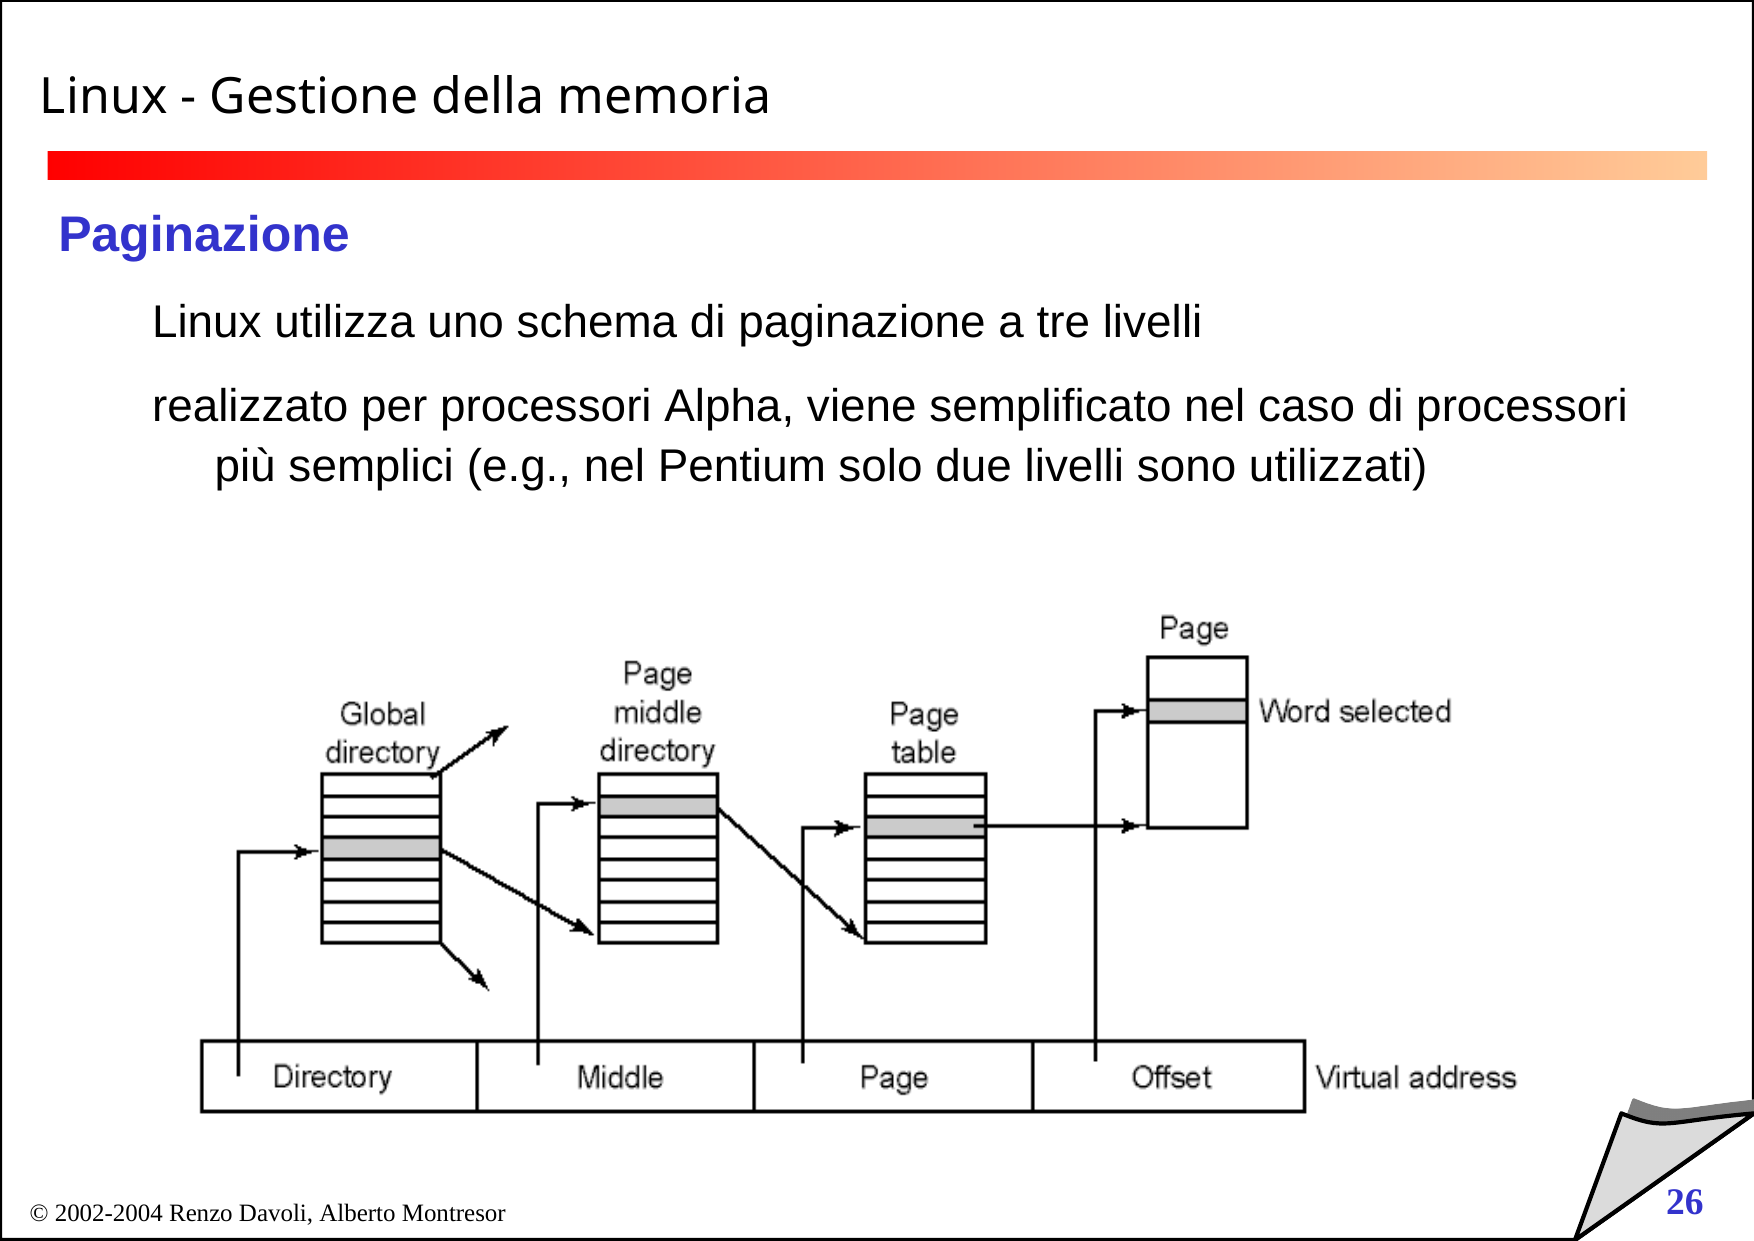

# Linux - Gestione della memoria
Paginazione
Linux utilizza uno schema di paginazione a tre livelli
realizzato per processori Alpha, viene semplificato nel caso di processori più semplici (e.g., nel Pentium solo due livelli sono utilizzati)